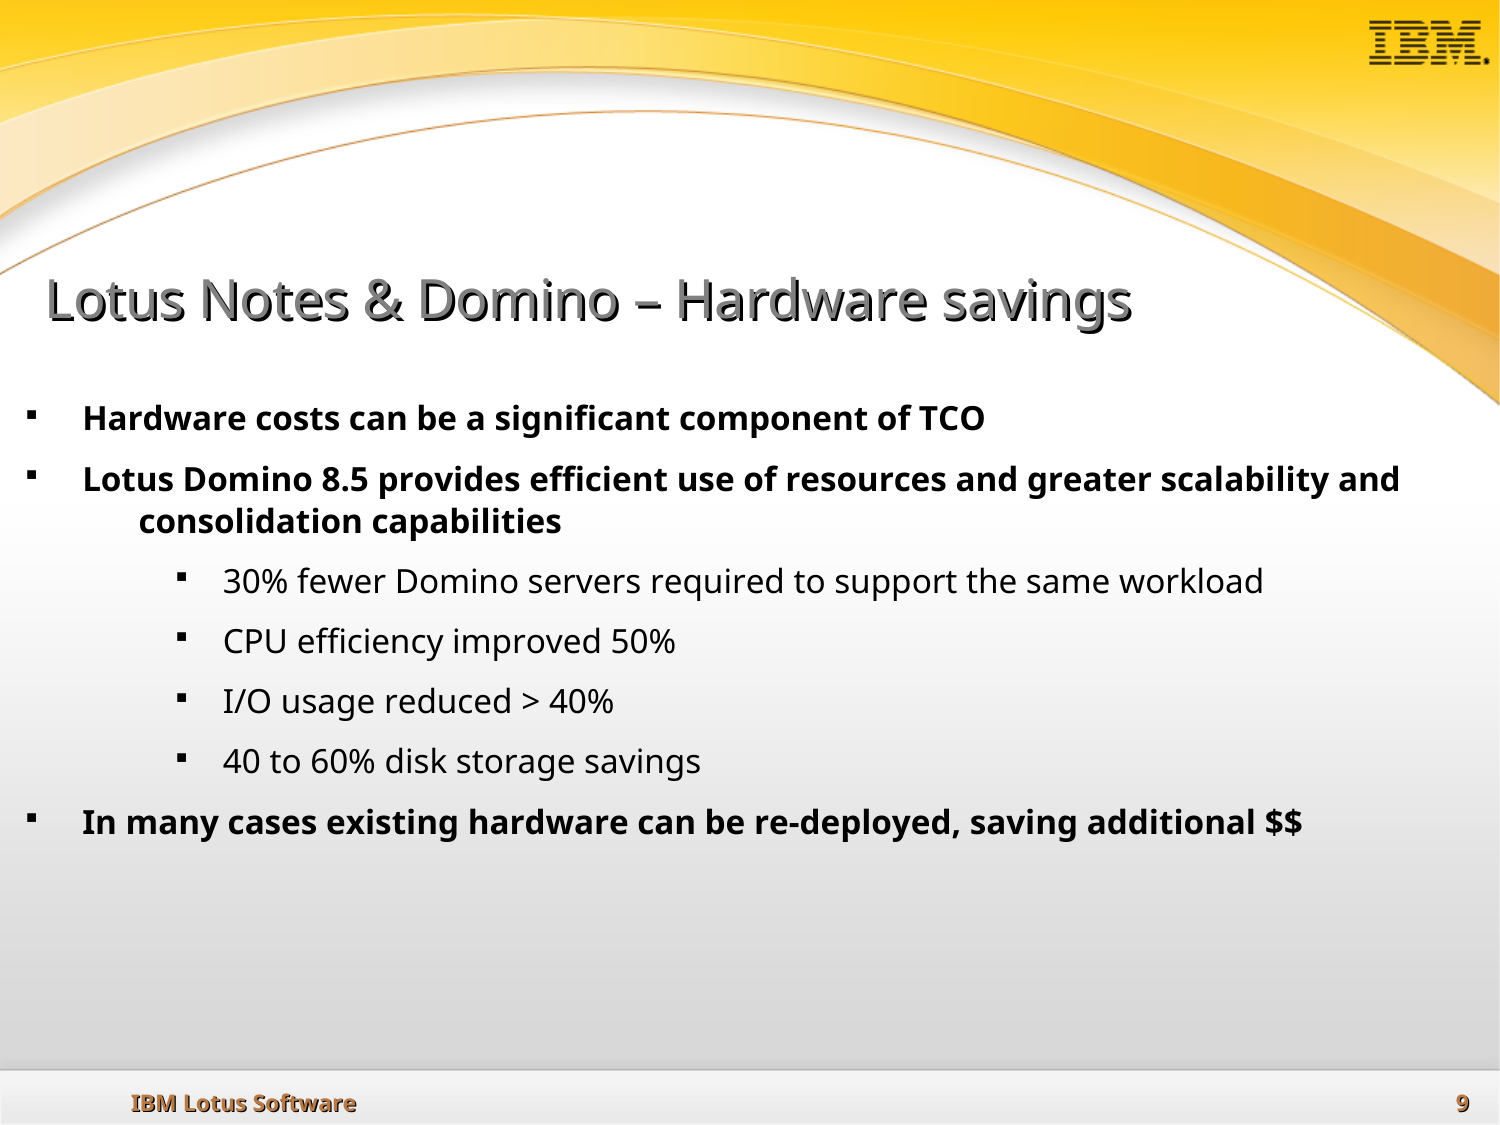

# Lotus Notes & Domino – Hardware savings
Hardware costs can be a significant component of TCO
Lotus Domino 8.5 provides efficient use of resources and greater scalability and consolidation capabilities
30% fewer Domino servers required to support the same workload
CPU efficiency improved 50%
I/O usage reduced > 40%
40 to 60% disk storage savings
In many cases existing hardware can be re-deployed, saving additional $$
IBM Lotus Software
9